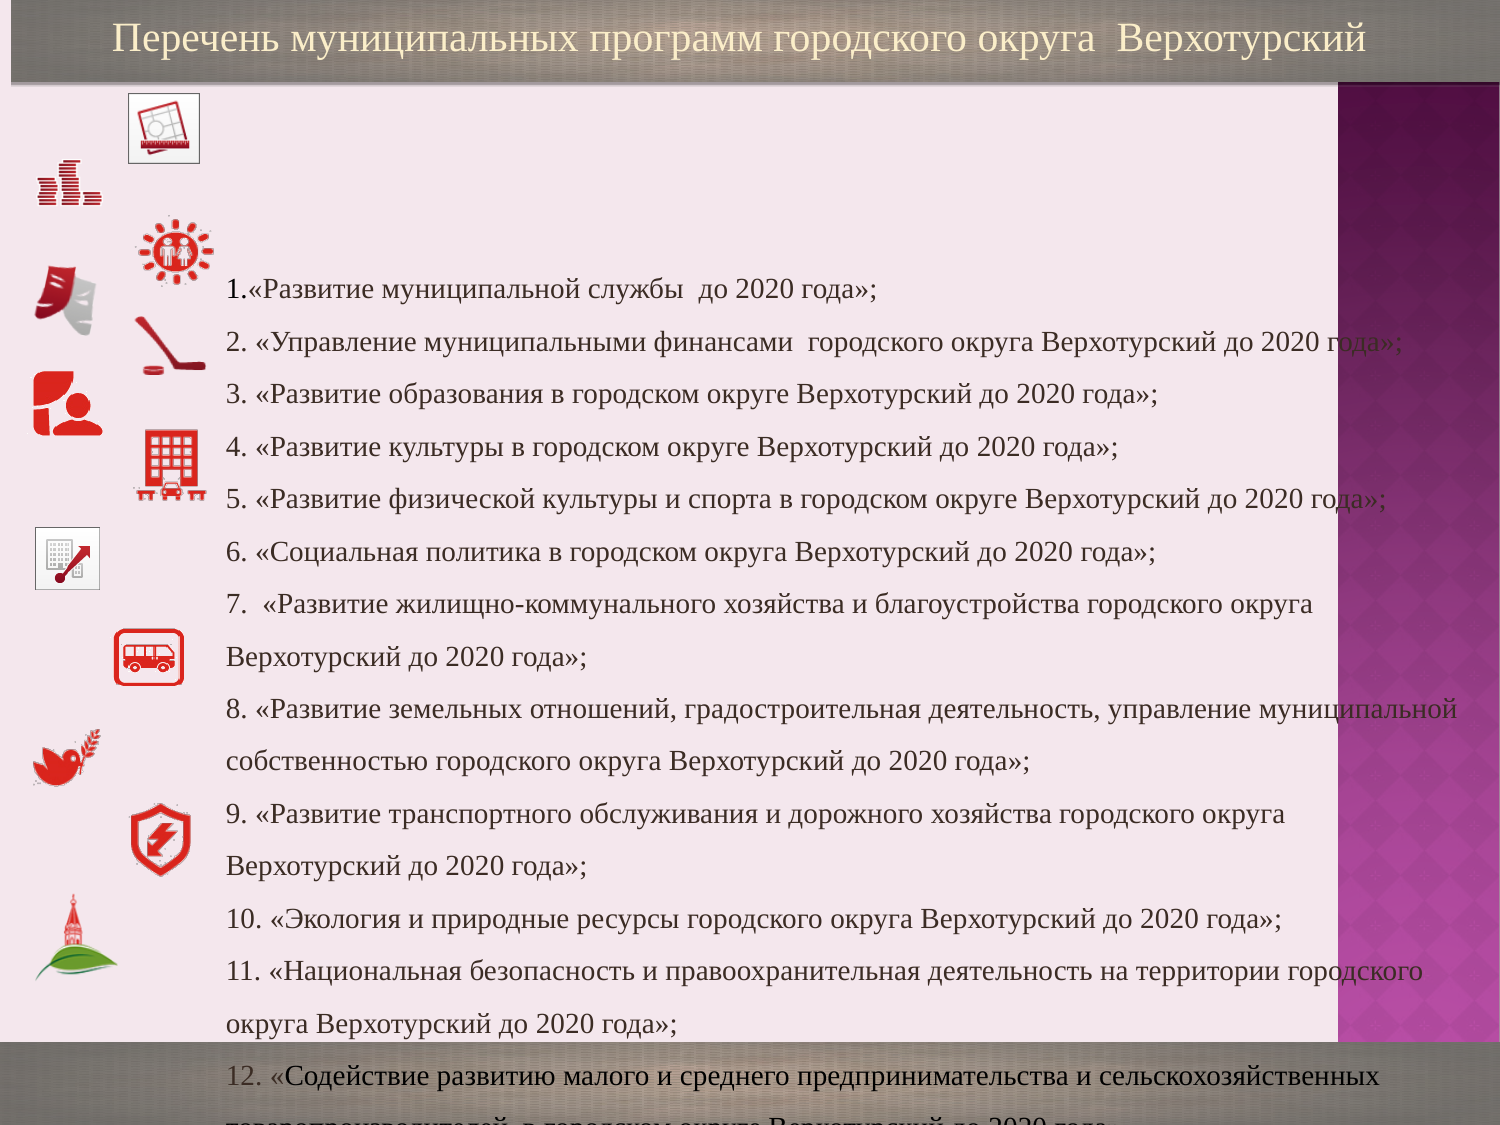

Перечень муниципальных программ городского округа Верхотурский
«Развитие муниципальной службы до 2020 года»;
2. «Управление муниципальными финансами городского округа Верхотурский до 2020 года»;
3. «Развитие образования в городском округе Верхотурский до 2020 года»;
4. «Развитие культуры в городском округе Верхотурский до 2020 года»;
5. «Развитие физической культуры и спорта в городском округе Верхотурский до 2020 года»;
6. «Социальная политика в городском округа Верхотурский до 2020 года»;
7. «Развитие жилищно-коммунального хозяйства и благоустройства городского округа Верхотурский до 2020 года»;
8. «Развитие земельных отношений, градостроительная деятельность, управление муниципальной собственностью городского округа Верхотурский до 2020 года»;
9. «Развитие транспортного обслуживания и дорожного хозяйства городского округа Верхотурский до 2020 года»;
10. «Экология и природные ресурсы городского округа Верхотурский до 2020 года»;
11. «Национальная безопасность и правоохранительная деятельность на территории городского округа Верхотурский до 2020 года»;
12. «Содействие развитию малого и среднего предпринимательства и сельскохозяйственных товаропроизводителей в городском округе Верхотурский до 2020 года»